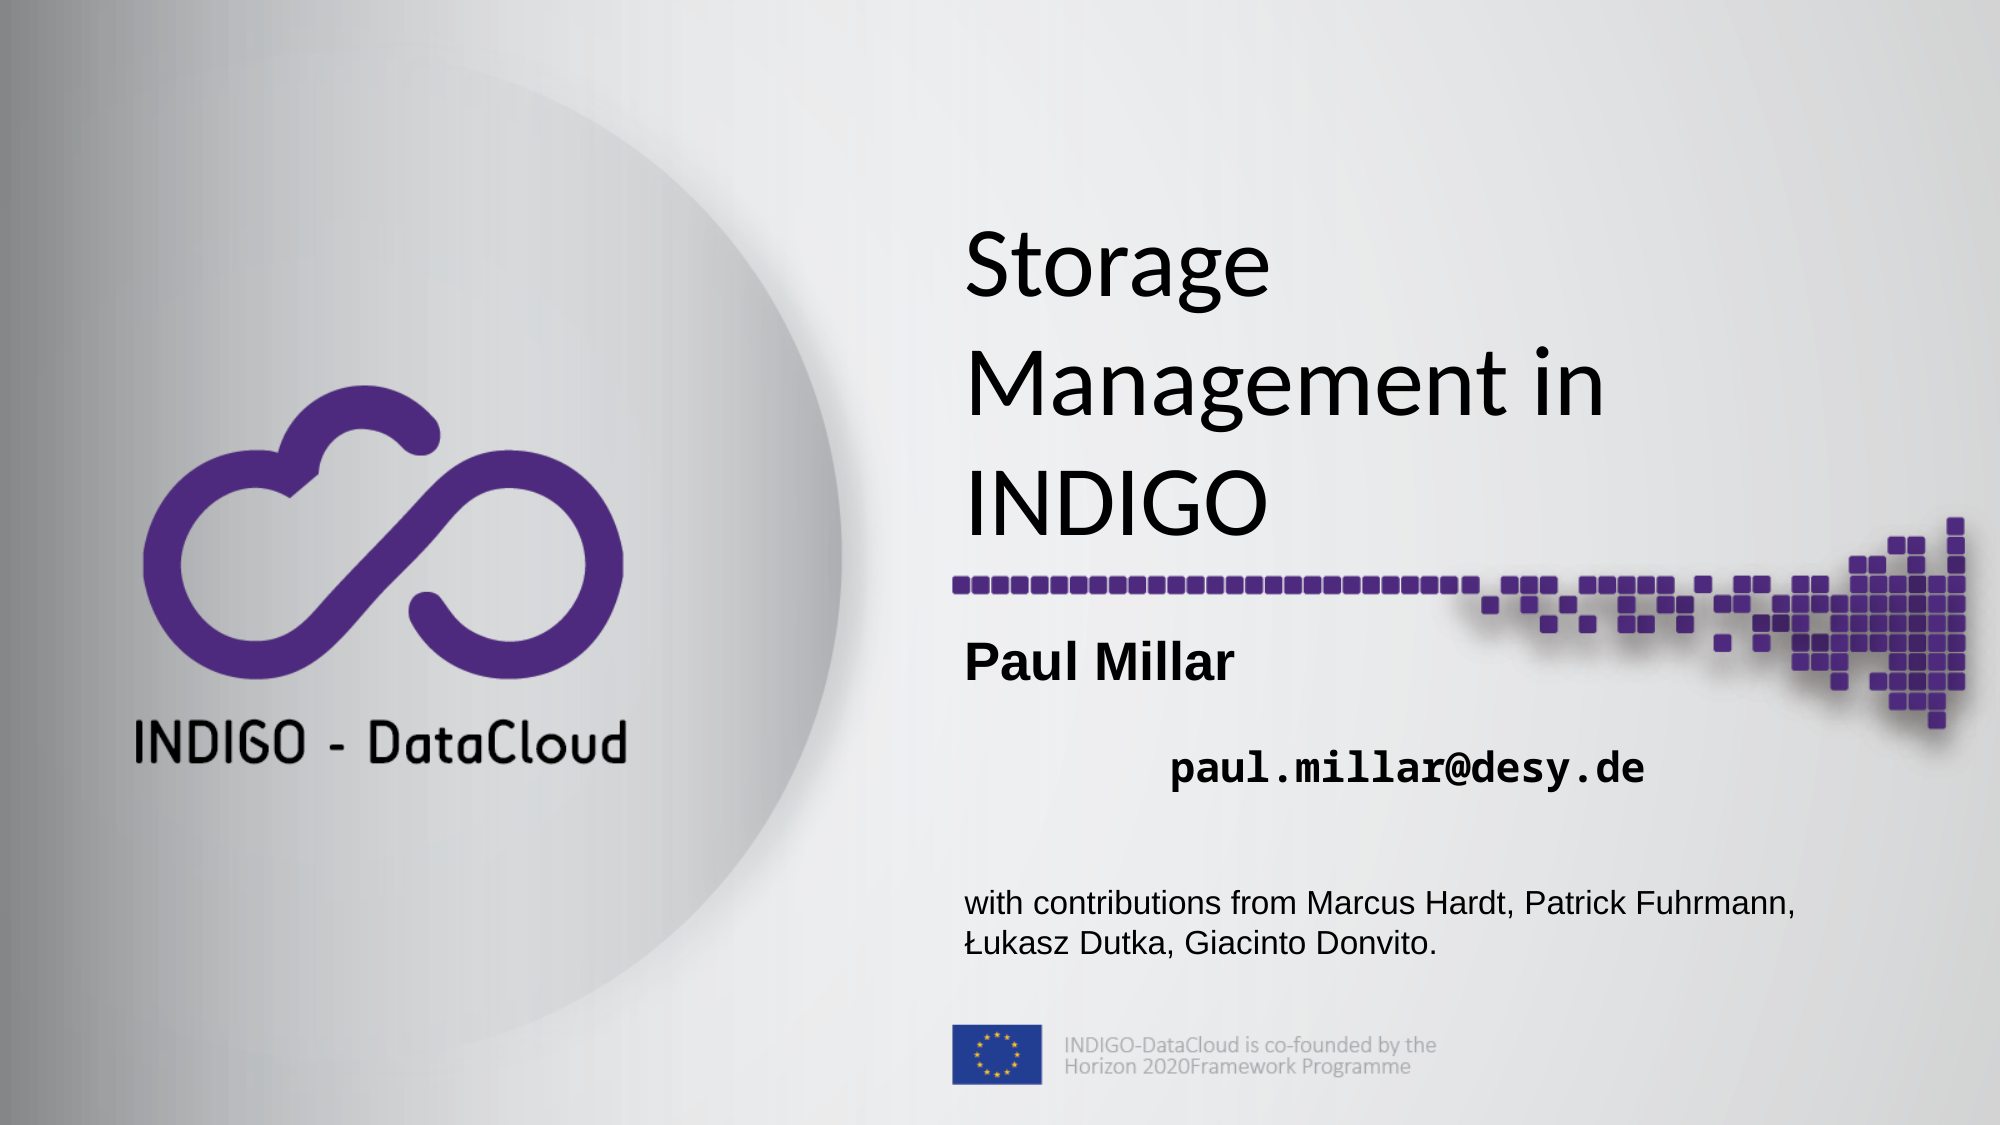

# Storage Management in INDIGO
Paul Millar
paul.millar@desy.de
with contributions from Marcus Hardt, Patrick Fuhrmann, Łukasz Dutka, Giacinto Donvito.